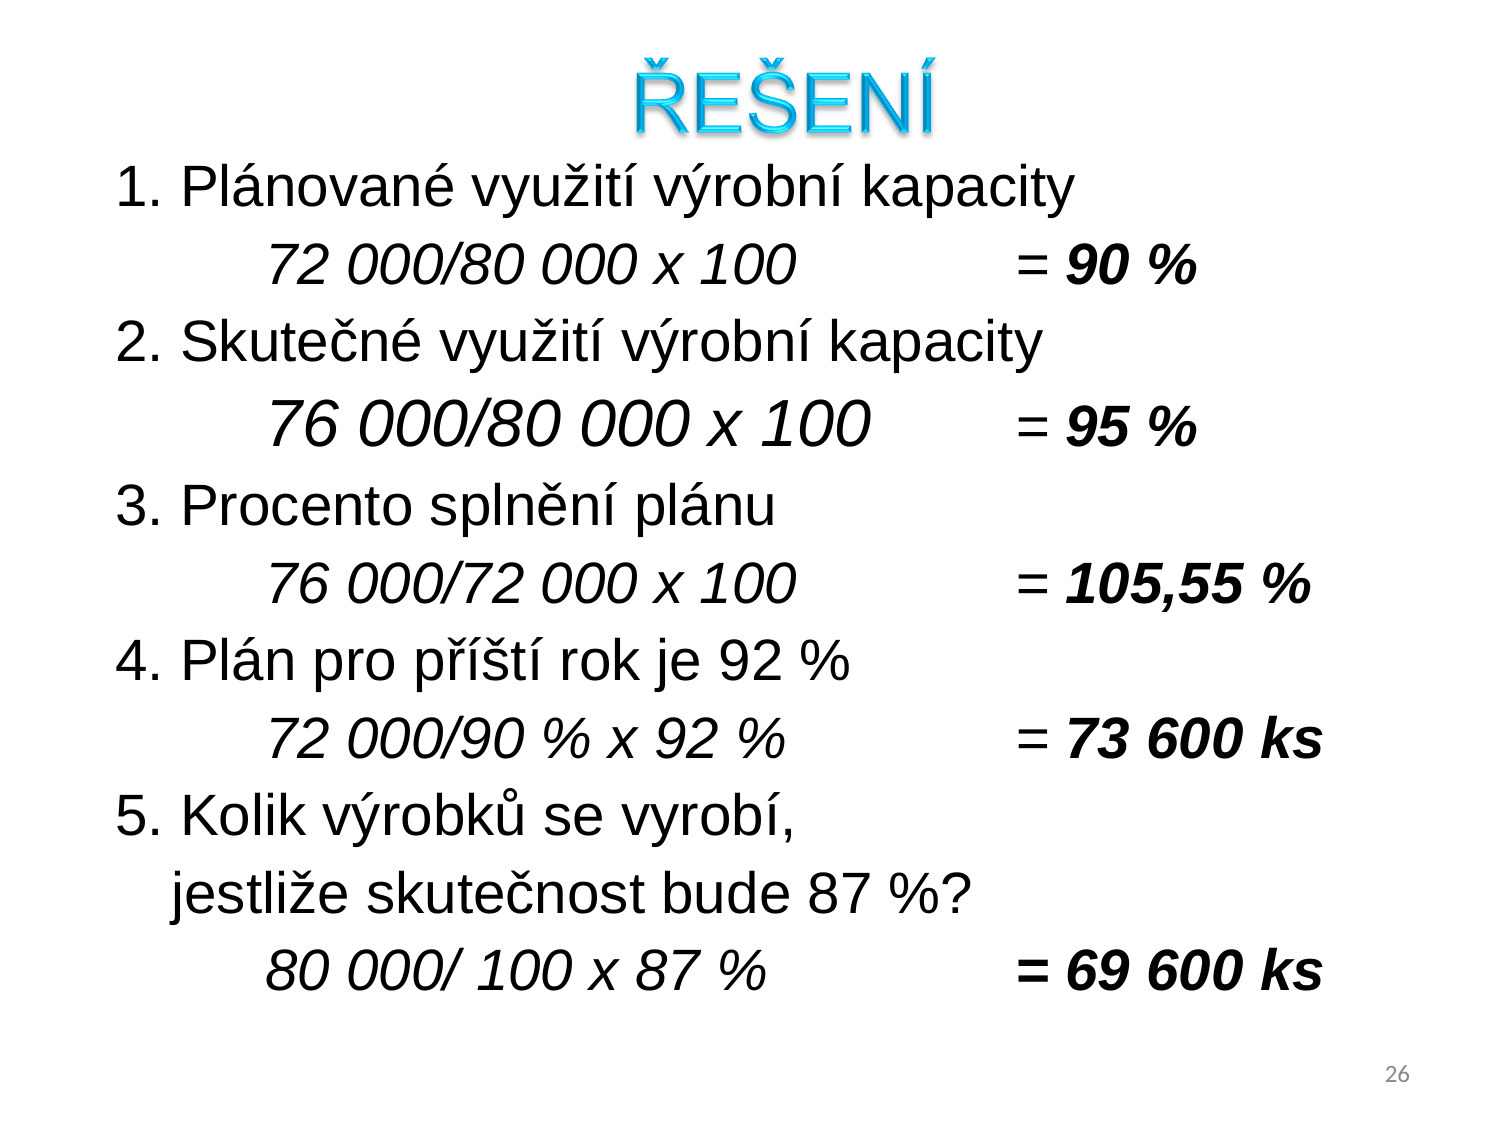

# 1. Plánované využití výrobní kapacity
		72 000/80 000 x 100 		= 90 %
2. Skutečné využití výrobní kapacity
		76 000/80 000 x 100 	= 95 %
3. Procento splnění plánu
		76 000/72 000 x 100 		= 105,55 %
4. Plán pro příští rok je 92 %
		72 000/90 % x 92 % 		= 73 600 ks
5. Kolik výrobků se vyrobí,
	jestliže skutečnost bude 87 %?
		80 000/ 100 x 87 % 		= 69 600 ks